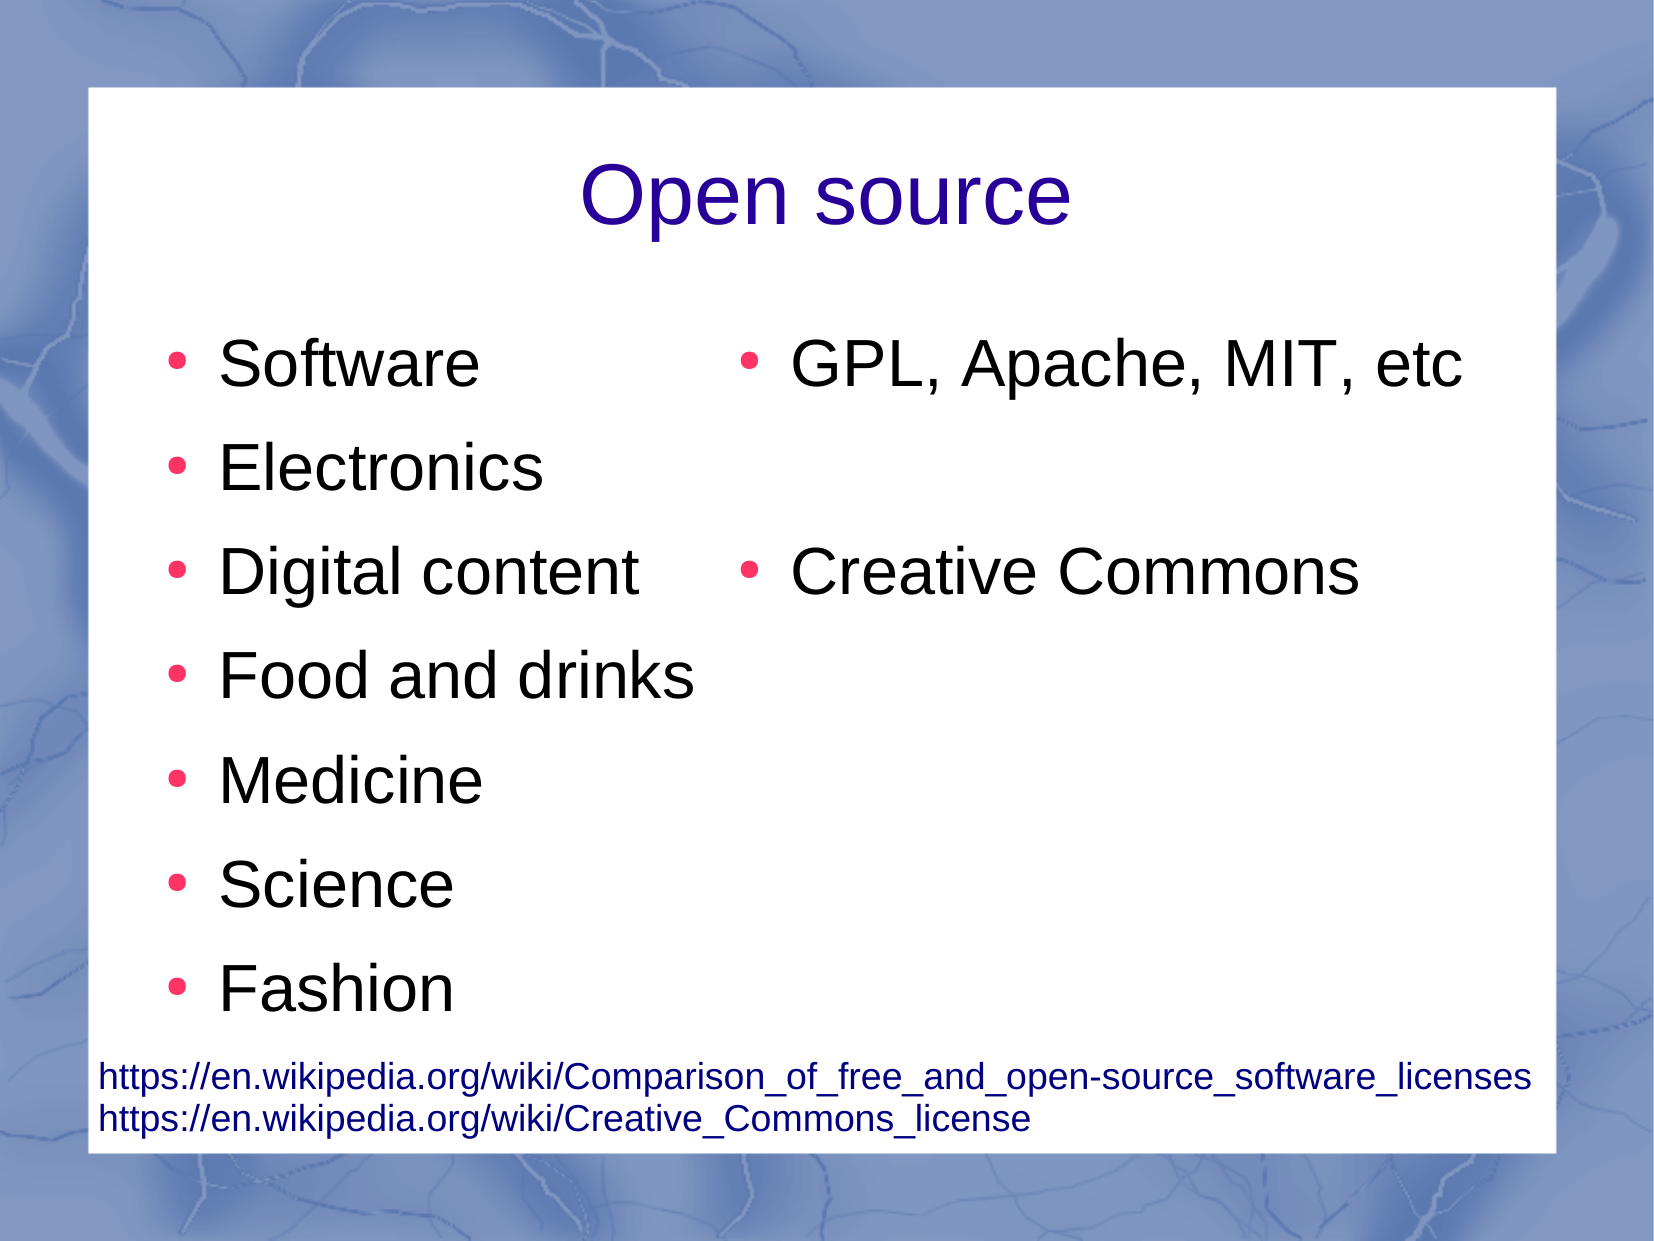

# Open source
Software
Electronics
Digital content
Food and drinks
Medicine
Science
Fashion
GPL, Apache, MIT, etc
Creative Commons
https://en.wikipedia.org/wiki/Comparison_of_free_and_open-source_software_licenses
https://en.wikipedia.org/wiki/Creative_Commons_license